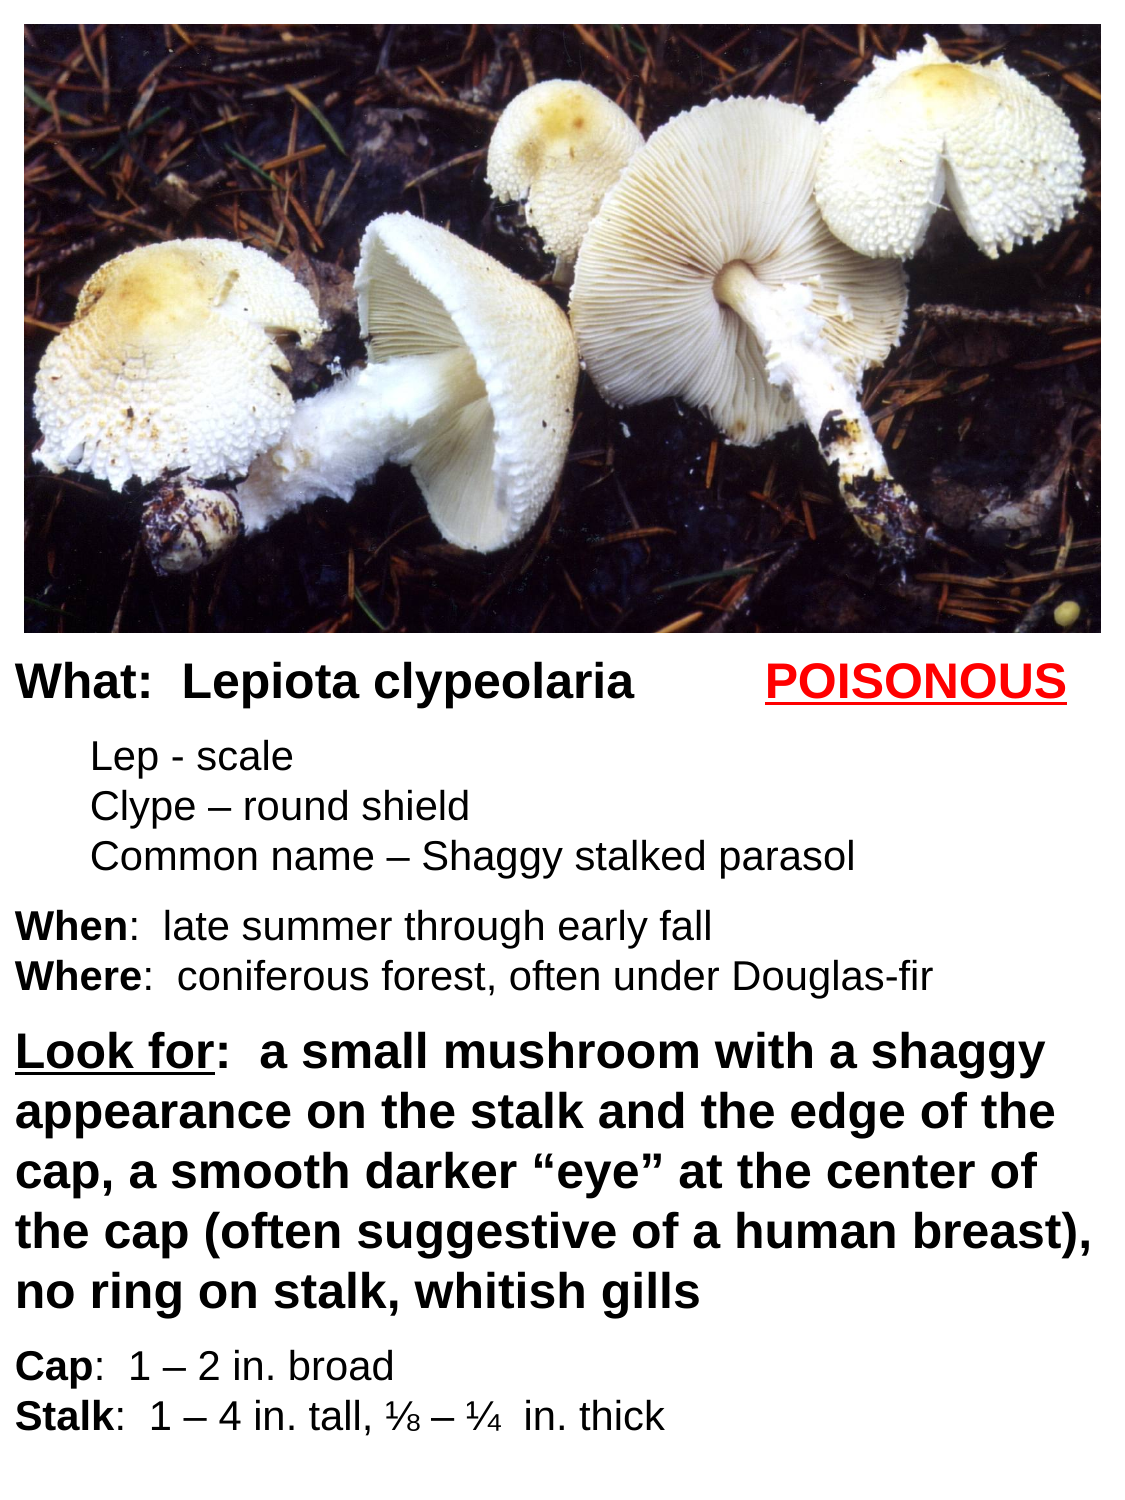

What: Lepiota clypeolaria	POISONOUS
Lep - scale
Clype – round shield
Common name – Shaggy stalked parasol
When: late summer through early fall
Where: coniferous forest, often under Douglas-fir
Look for: a small mushroom with a shaggy appearance on the stalk and the edge of the cap, a smooth darker “eye” at the center of the cap (often suggestive of a human breast), no ring on stalk, whitish gills
Cap: 1 – 2 in. broad
Stalk: 1 – 4 in. tall, ⅛ – ¼ in. thick